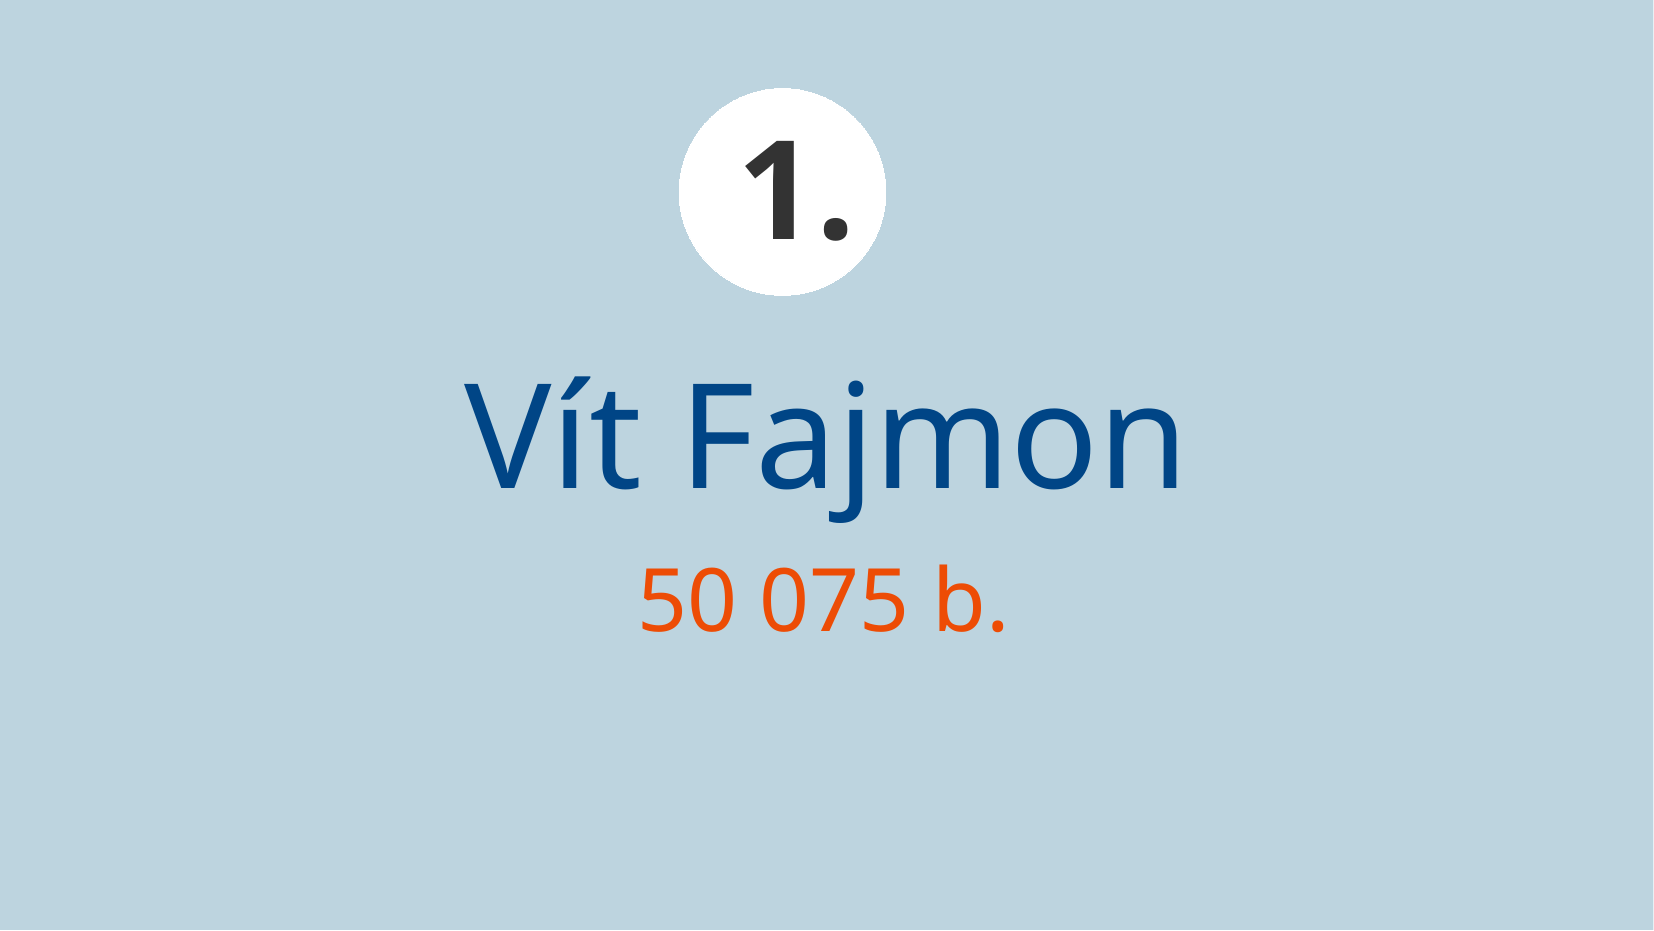

1.
# Vít Fajmon
50 075 b.